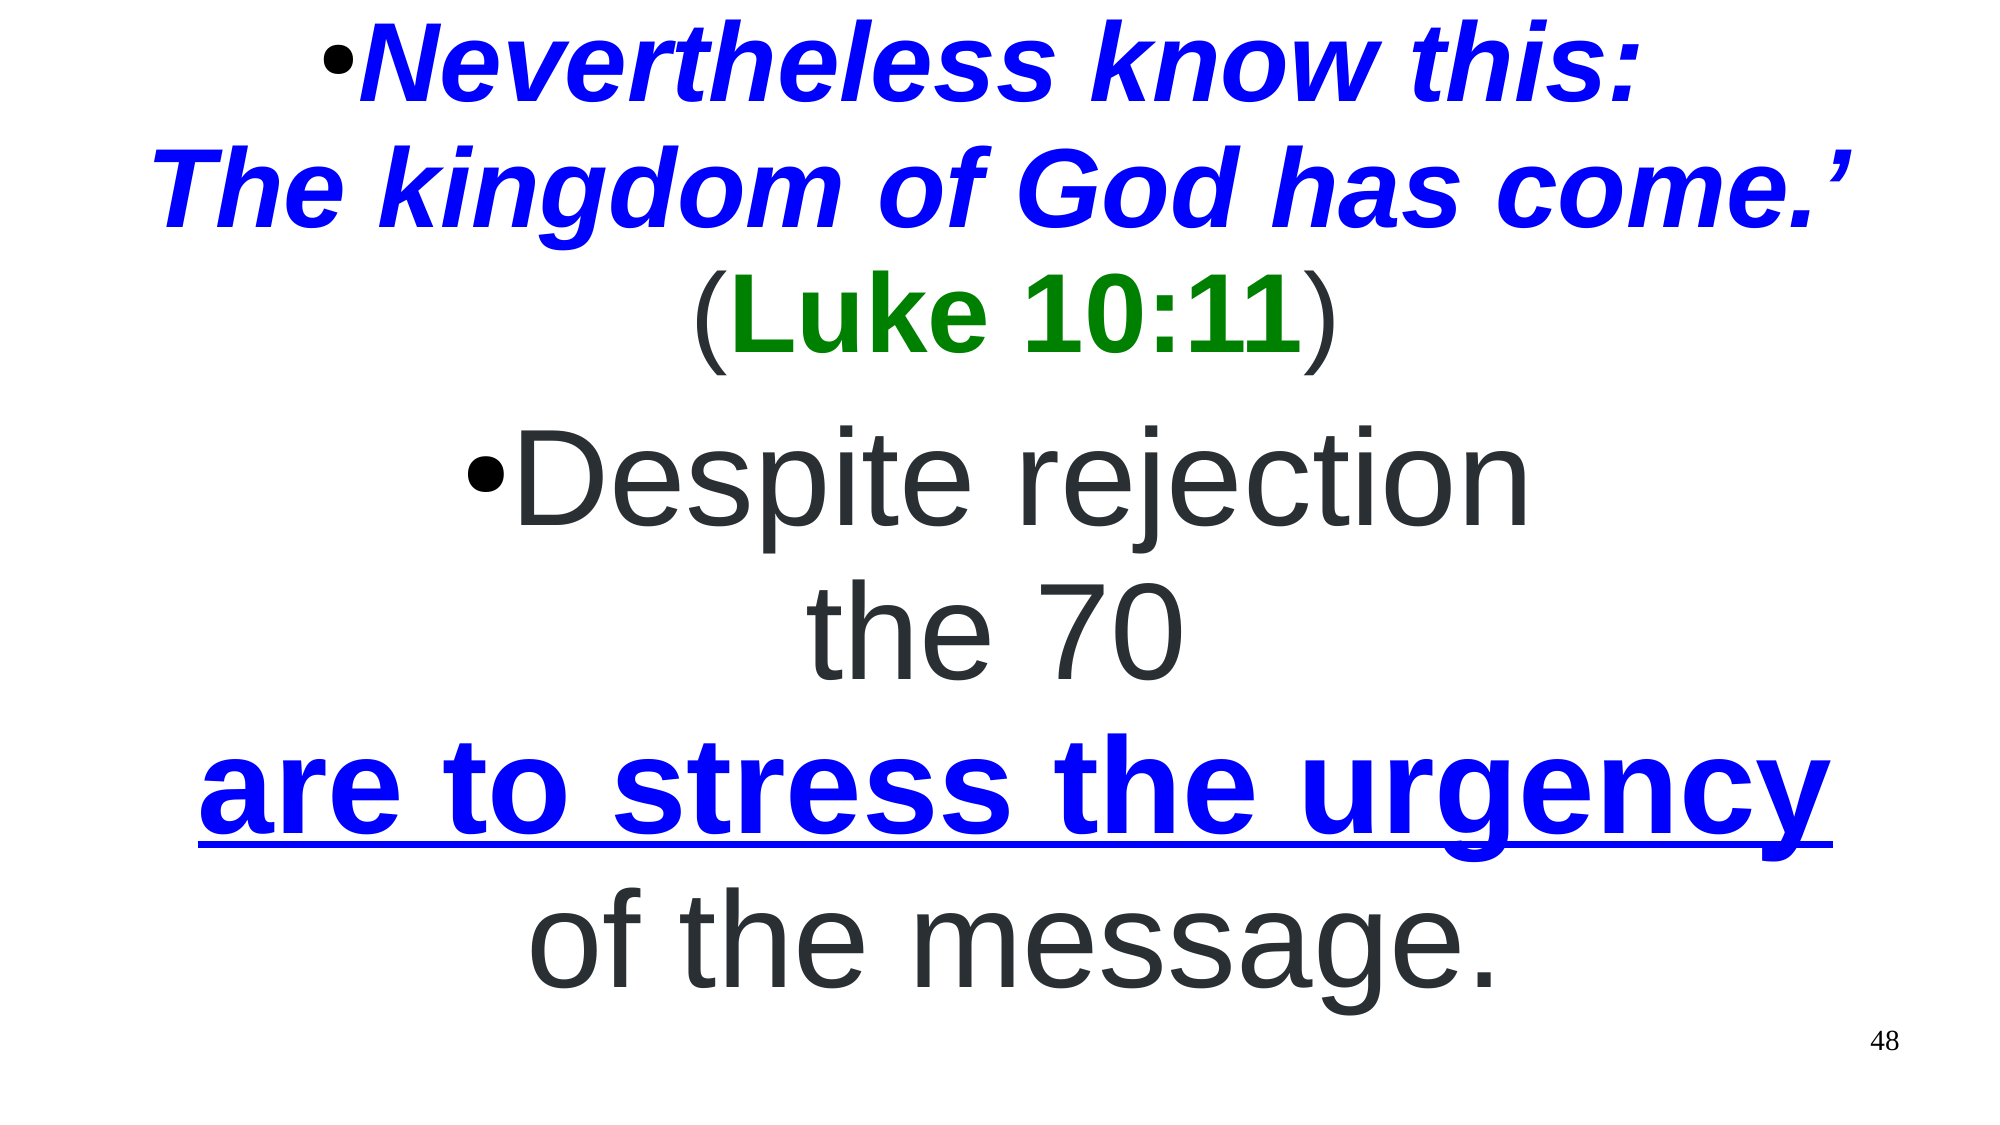

# Nevertheless know this: The kingdom of God has come.’  (Luke 10:11)
Despite rejection
the 70
are to stress the urgency
of the message.
48